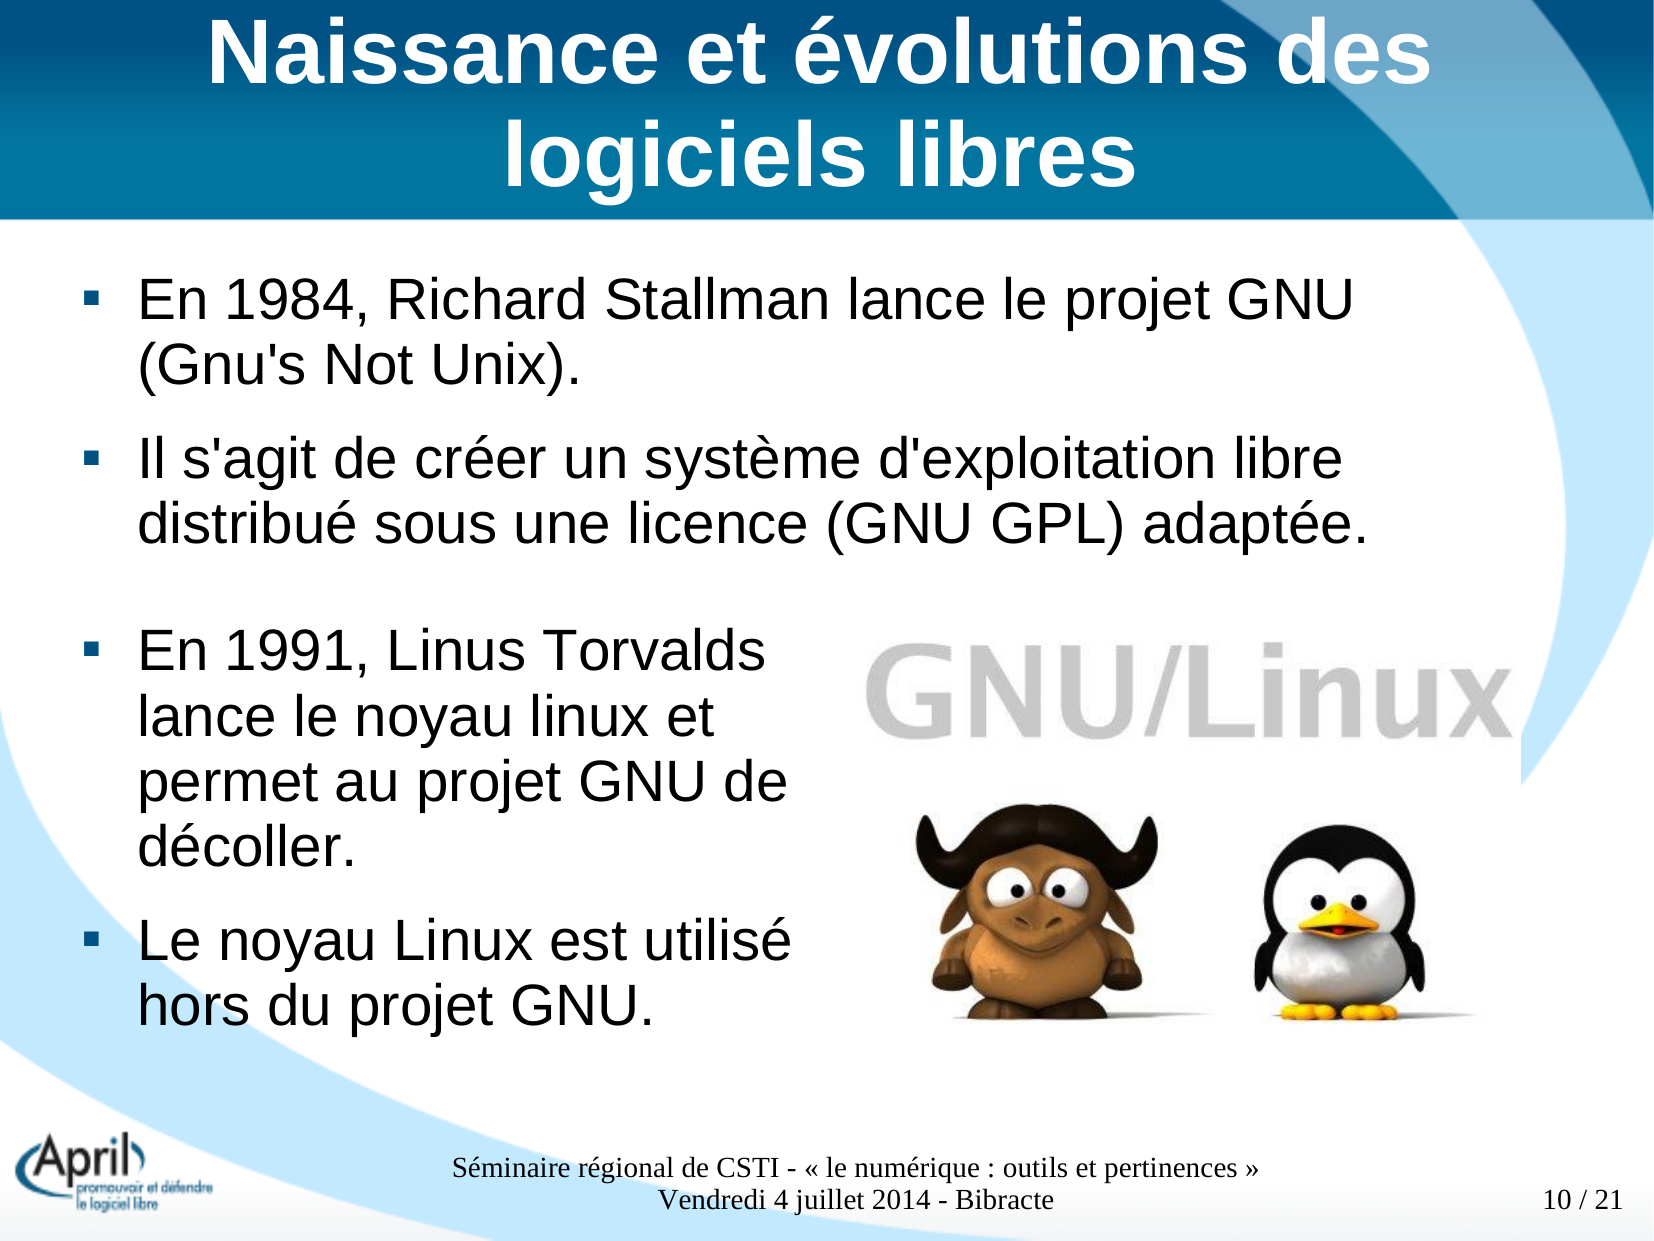

# Naissance et évolutions des logiciels libres
En 1984, Richard Stallman lance le projet GNU (Gnu's Not Unix).
Il s'agit de créer un système d'exploitation libre distribué sous une licence (GNU GPL) adaptée.
En 1991, Linus Torvalds lance le noyau linux et permet au projet GNU de décoller.
Le noyau Linux est utilisé hors du projet GNU.
L'informatique libre
10